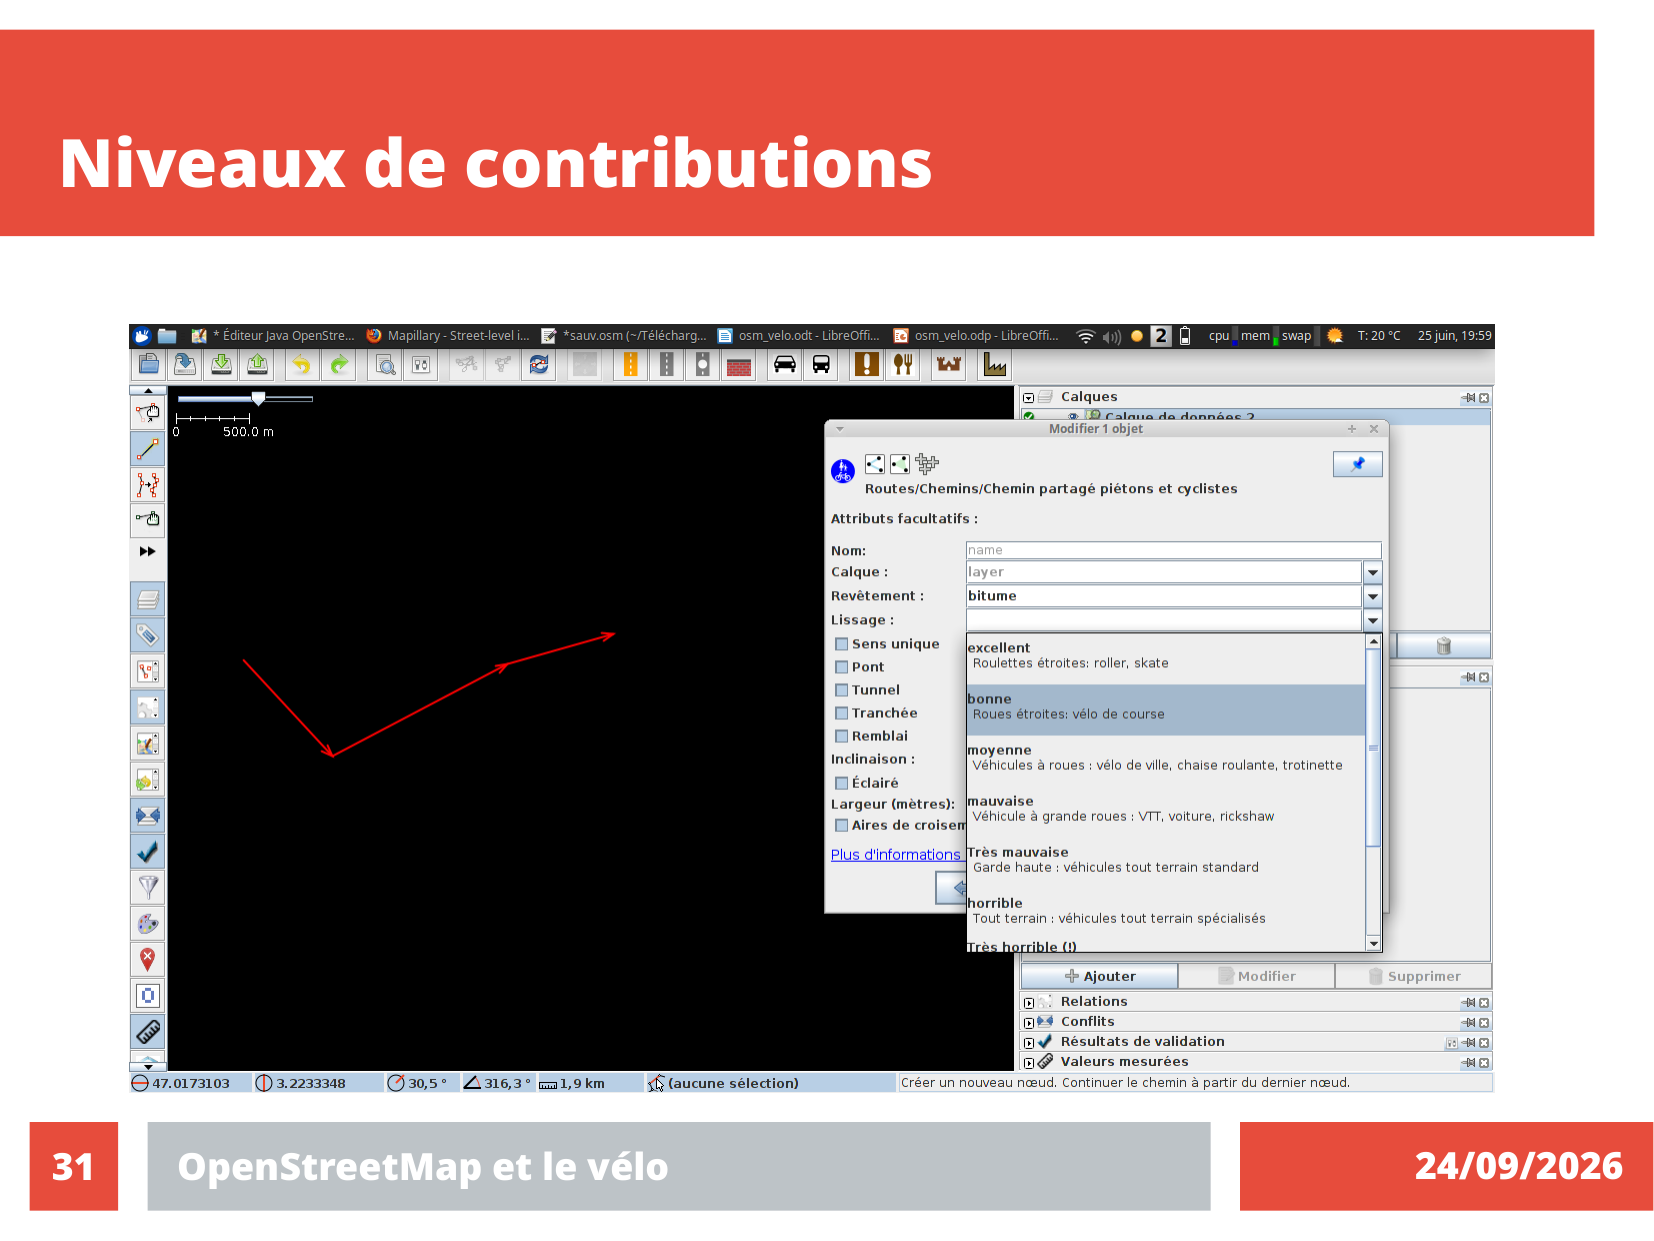

# Niveaux de contributions
31
OpenStreetMap et le vélo